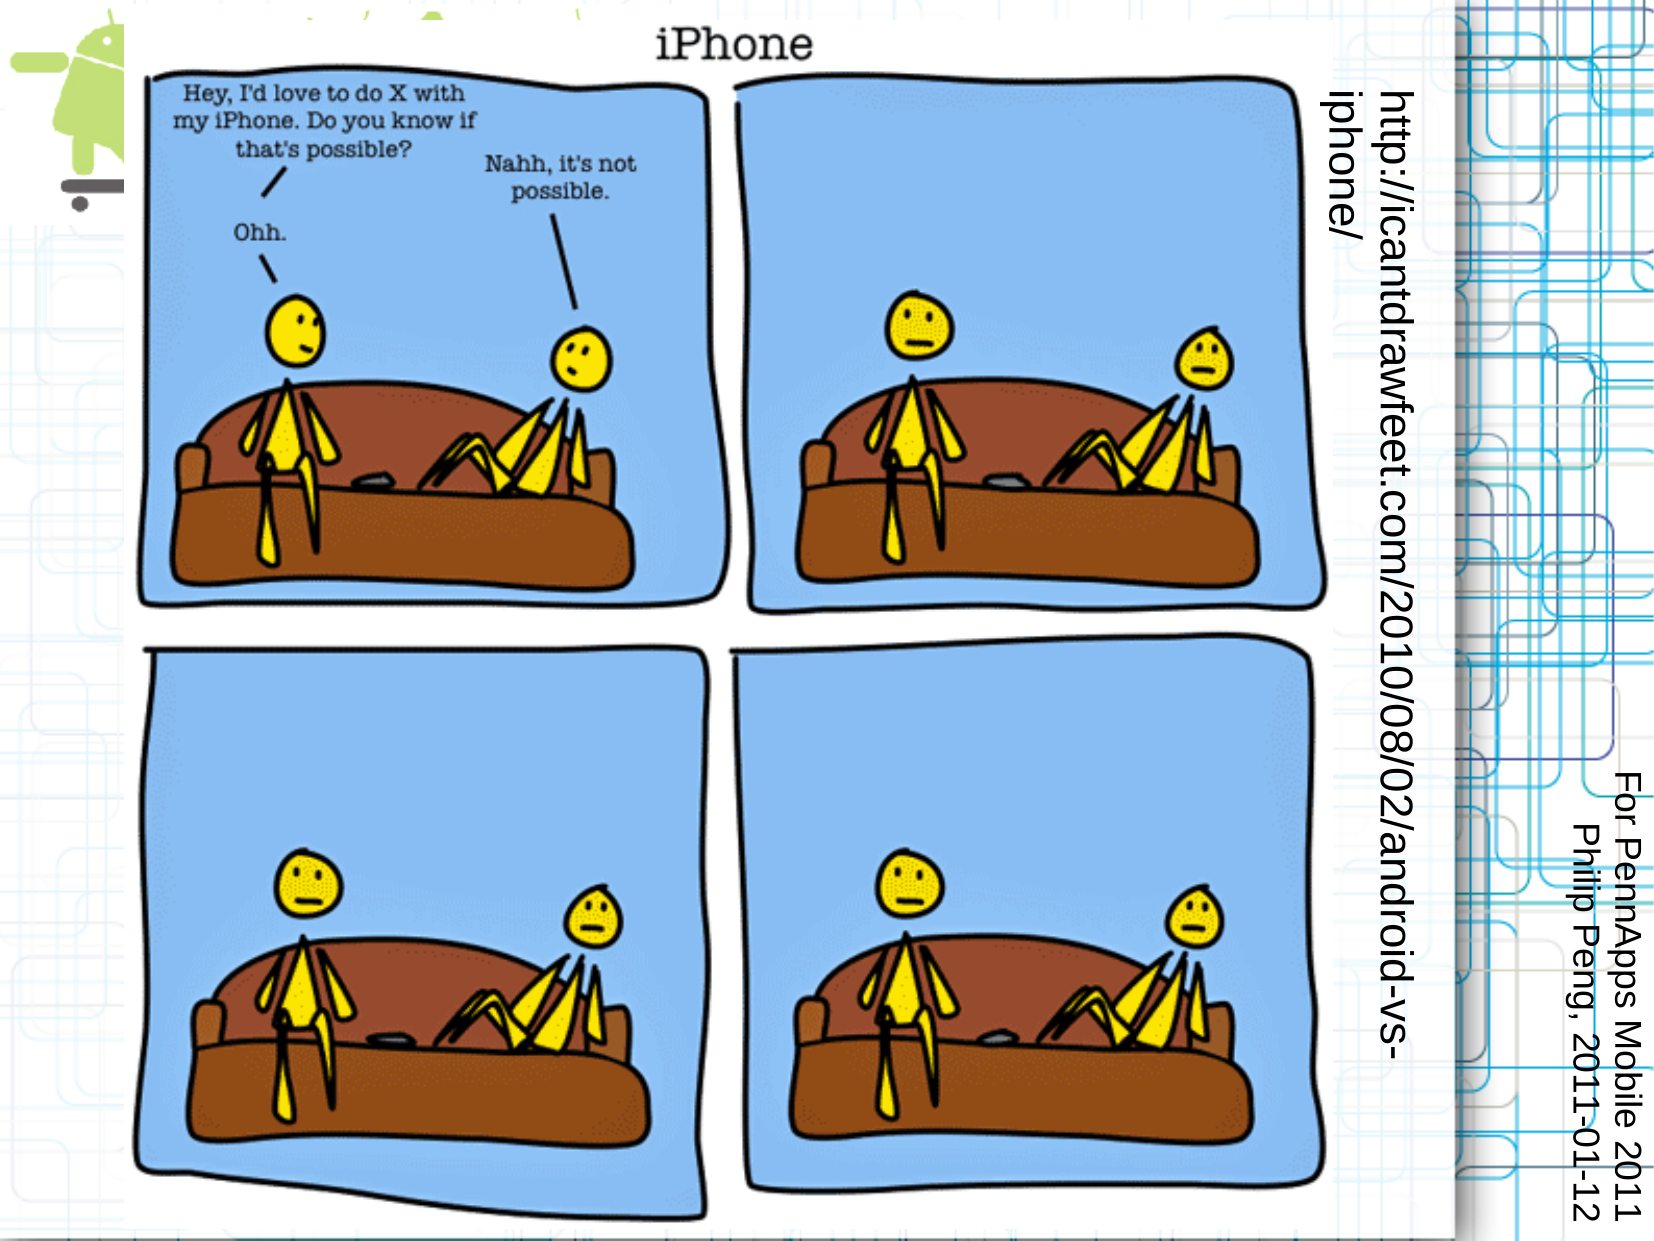

http://icantdrawfeet.com/2010/08/02/android-vs-iphone/
For PennApps Mobile 2011
Philip Peng, 2011-01-12